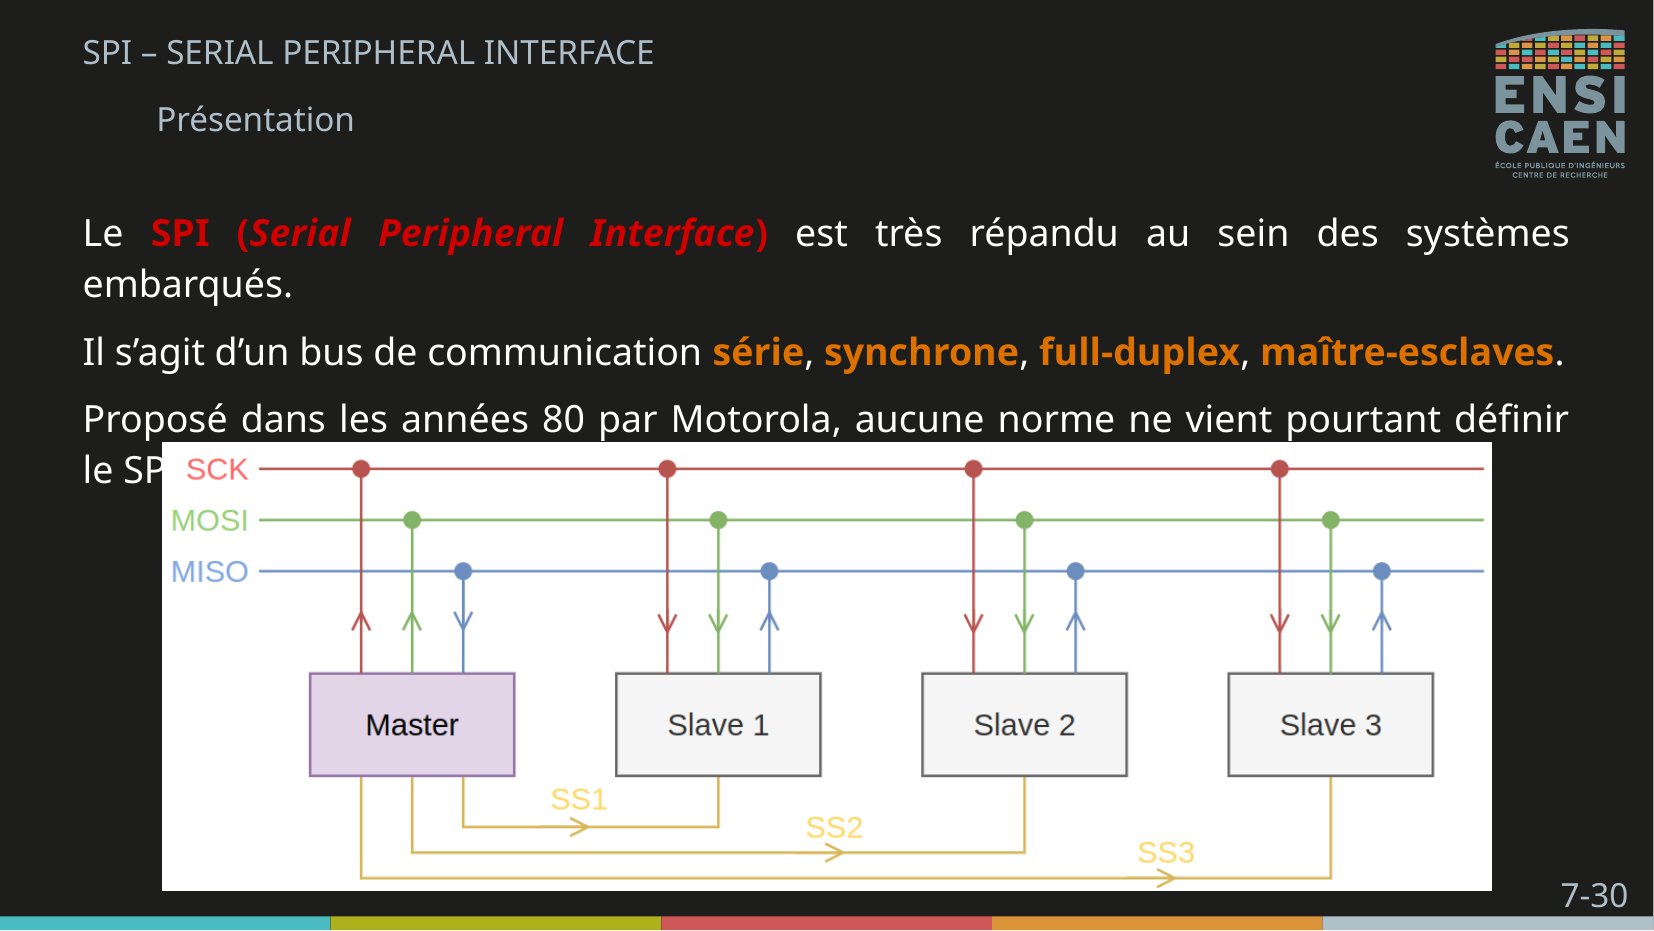

# SPI – SERIAL PERIPHERAL INTERFACE Présentation
Le SPI (Serial Peripheral Interface) est très répandu au sein des systèmes embarqués.
Il s’agit d’un bus de communication série, synchrone, full-duplex, maître-esclaves.
Proposé dans les années 80 par Motorola, aucune norme ne vient pourtant définir le SPI, ce qui laisse une certaine marge de manœuvre (ou un flou artistique).